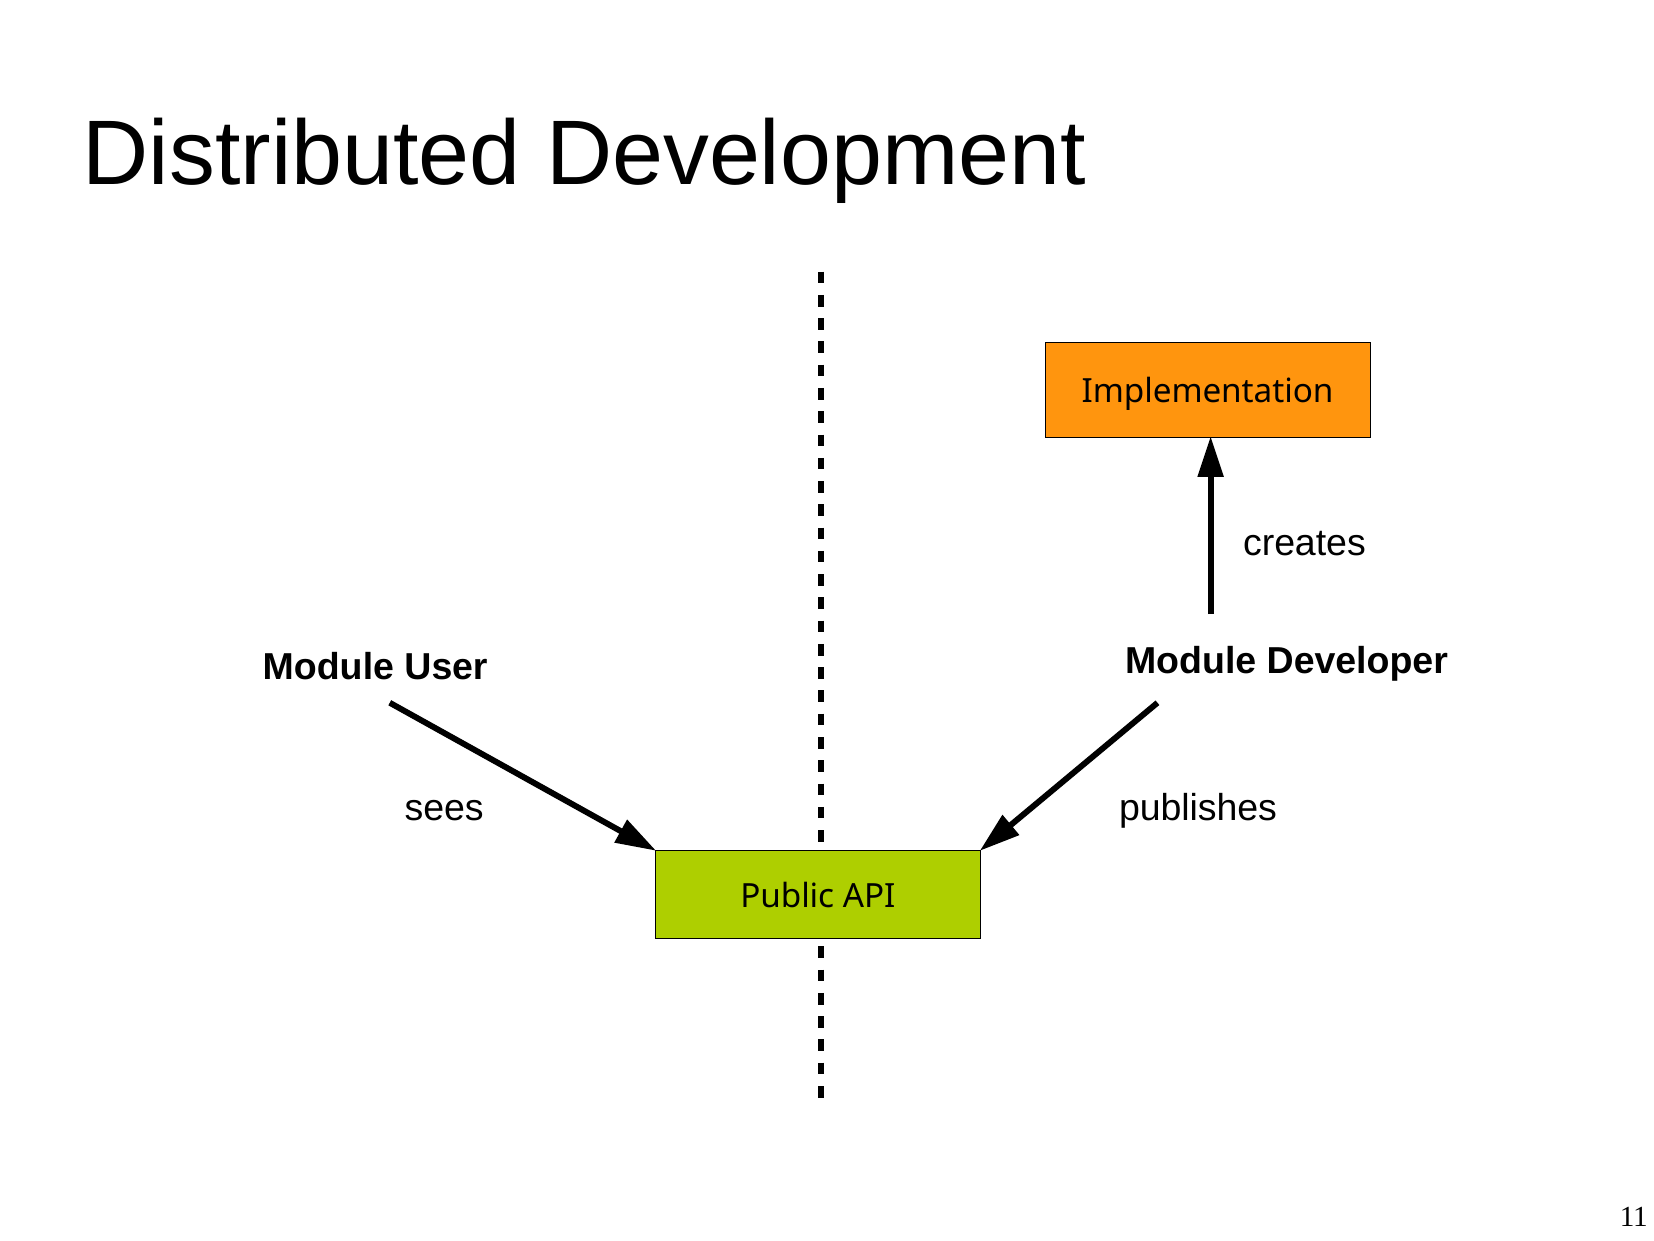

# Distributed Development
Implementation
creates
Module Developer
Module User
sees
publishes
Public API
11